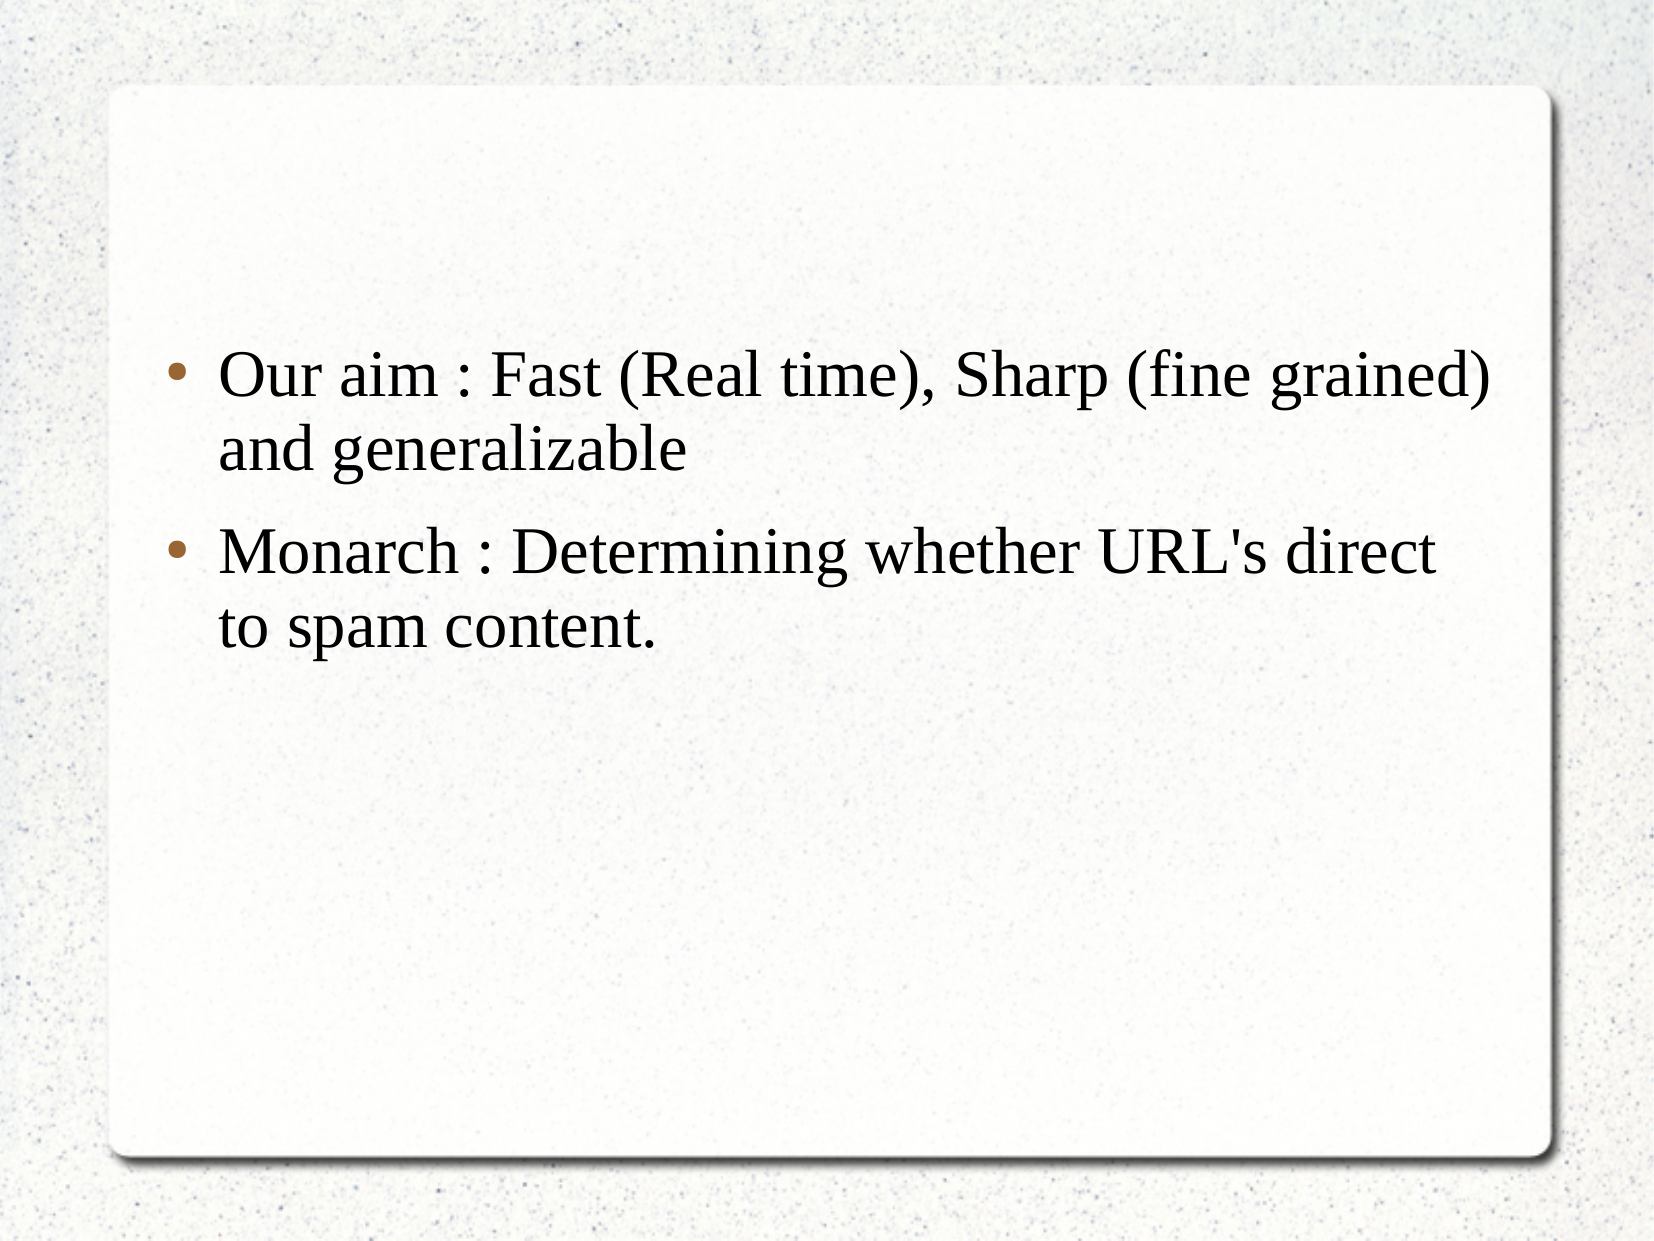

#
Our aim : Fast (Real time), Sharp (fine grained) and generalizable
Monarch : Determining whether URL's direct to spam content.